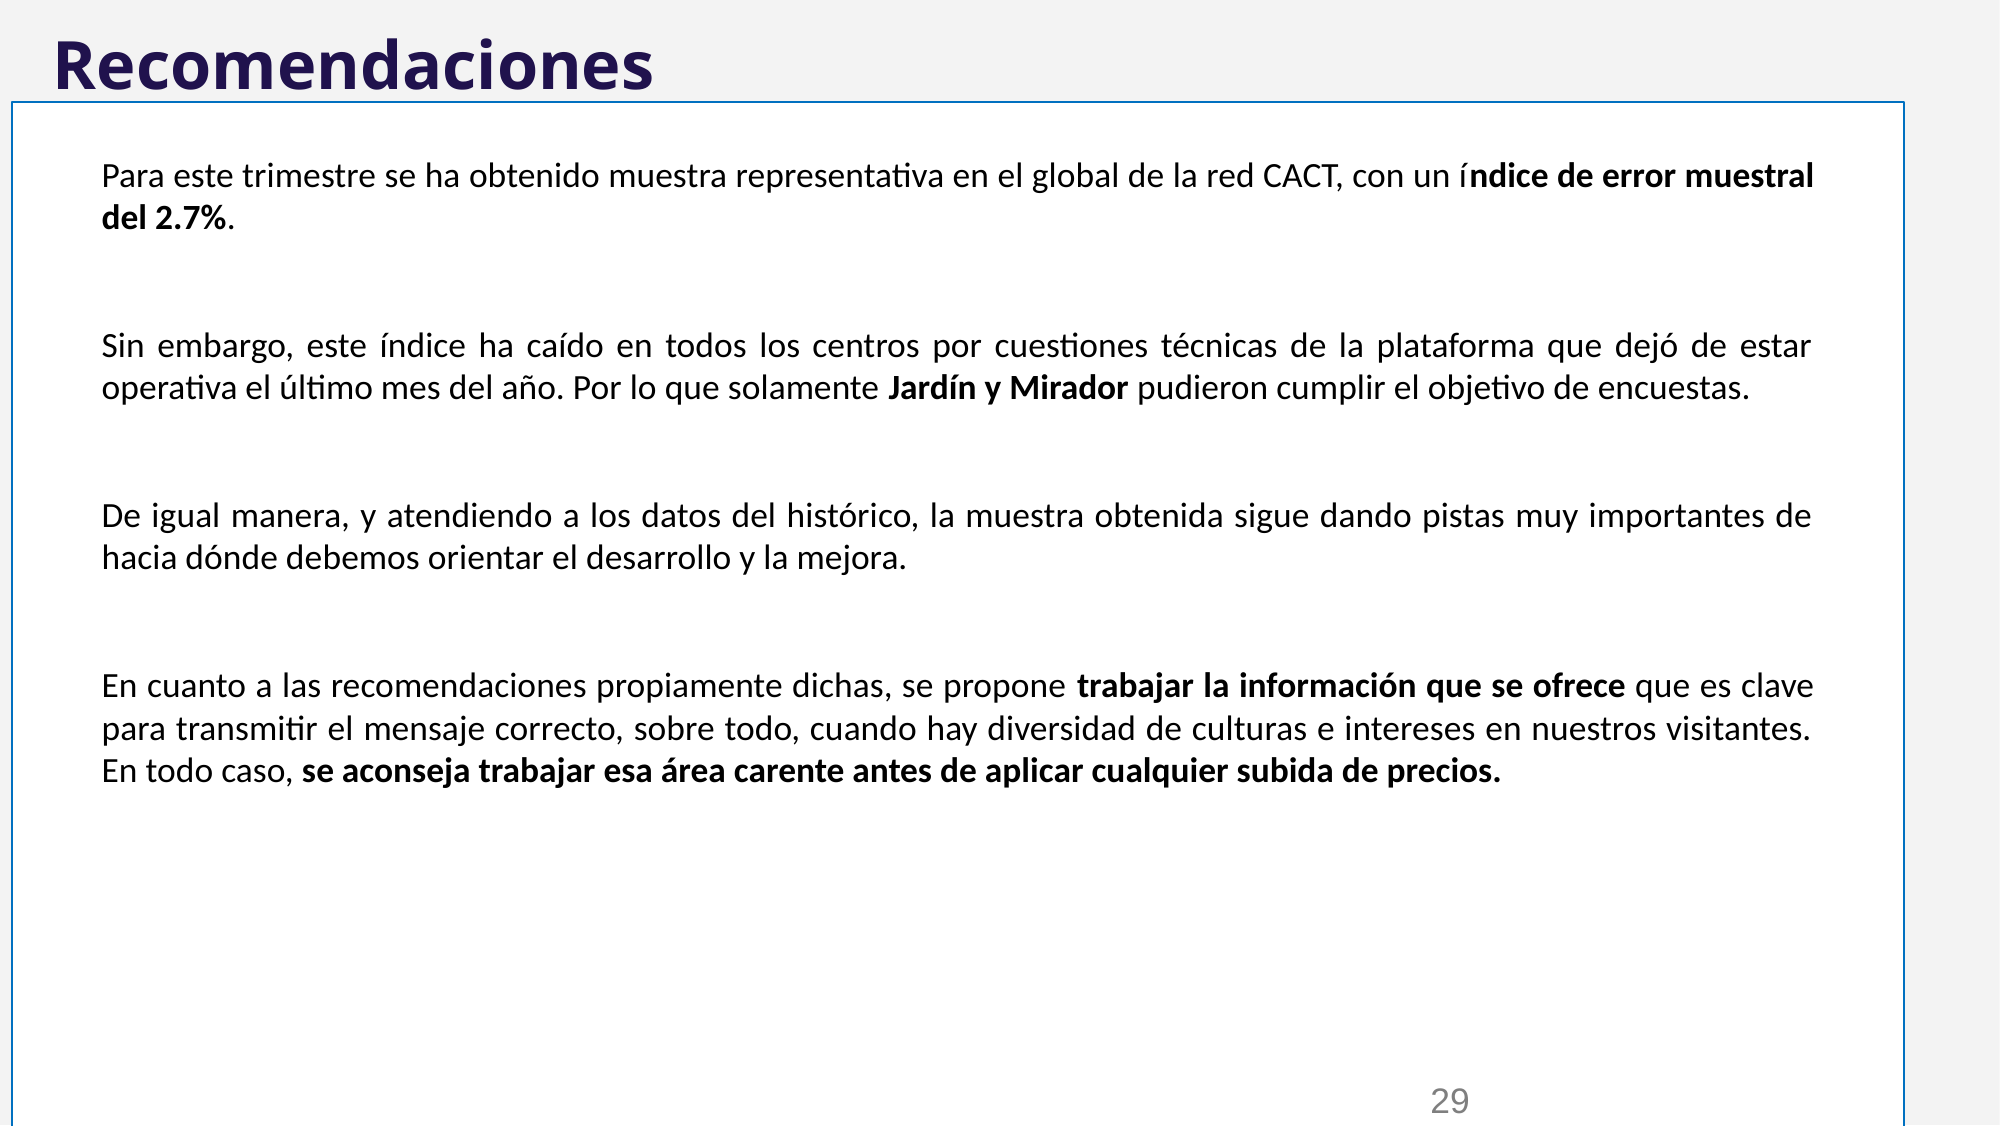

Recomendaciones
Para este trimestre se ha obtenido muestra representativa en el global de la red CACT, con un índice de error muestral del 2.7%.
Sin embargo, este índice ha caído en todos los centros por cuestiones técnicas de la plataforma que dejó de estar operativa el último mes del año. Por lo que solamente Jardín y Mirador pudieron cumplir el objetivo de encuestas.
De igual manera, y atendiendo a los datos del histórico, la muestra obtenida sigue dando pistas muy importantes de hacia dónde debemos orientar el desarrollo y la mejora.
En cuanto a las recomendaciones propiamente dichas, se propone trabajar la información que se ofrece que es clave para transmitir el mensaje correcto, sobre todo, cuando hay diversidad de culturas e intereses en nuestros visitantes. En todo caso, se aconseja trabajar esa área carente antes de aplicar cualquier subida de precios.